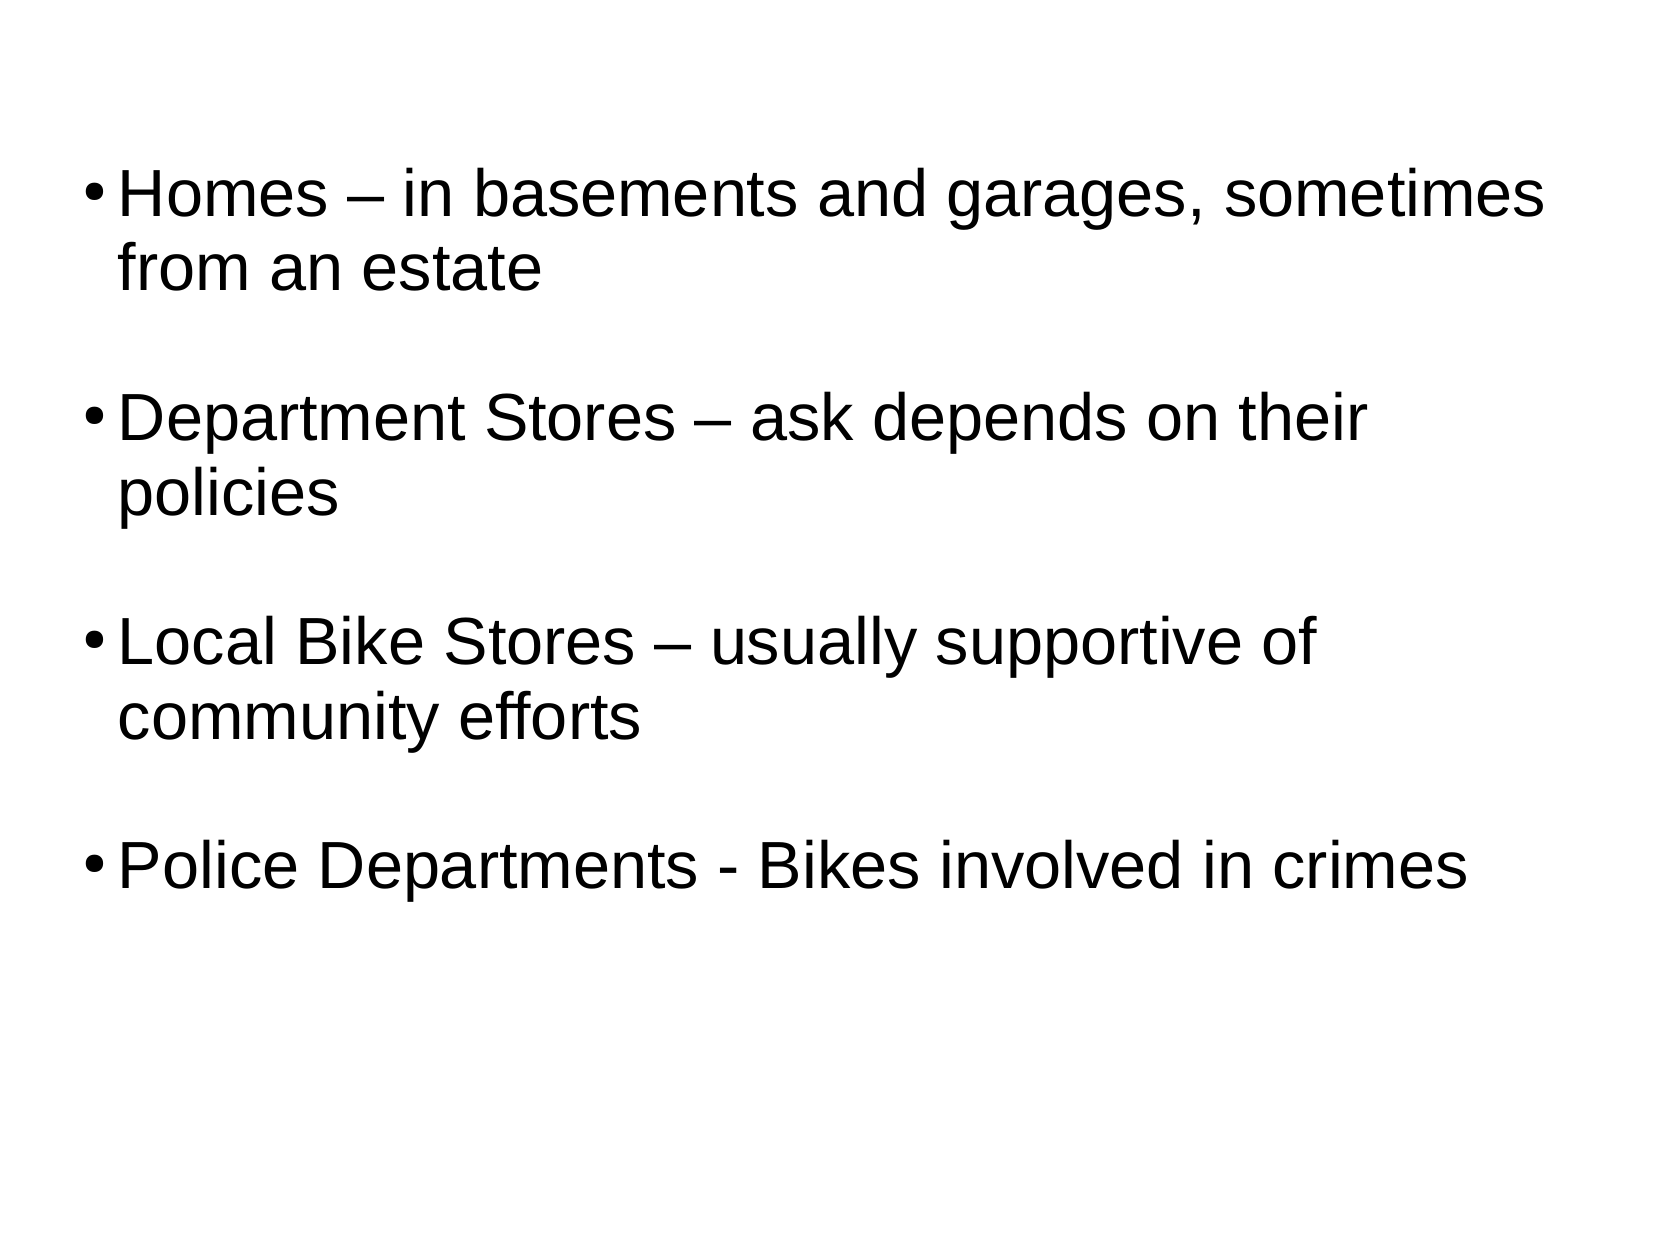

# Homes – in basements and garages, sometimes from an estate
Department Stores – ask depends on their policies
Local Bike Stores – usually supportive of community efforts
Police Departments - Bikes involved in crimes